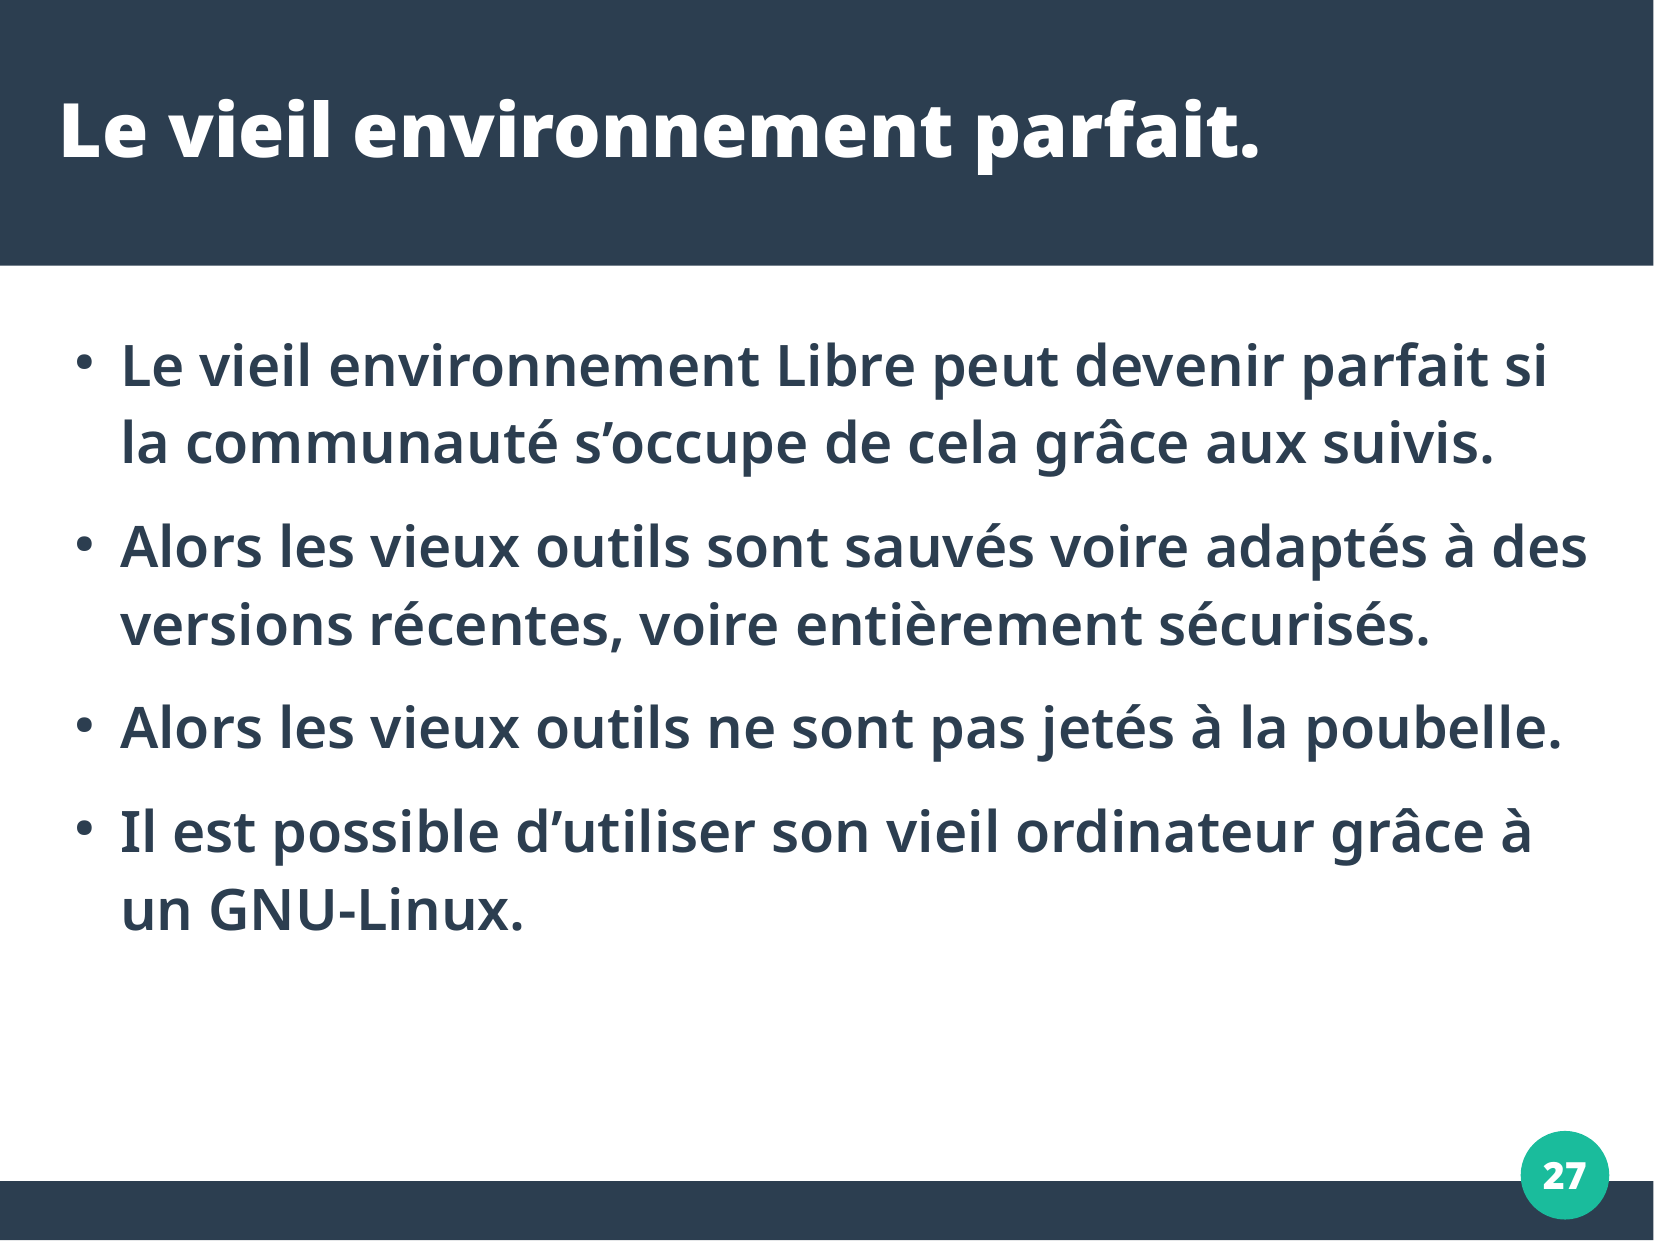

# Le vieil environnement parfait.
Le vieil environnement Libre peut devenir parfait si la communauté s’occupe de cela grâce aux suivis.
Alors les vieux outils sont sauvés voire adaptés à des versions récentes, voire entièrement sécurisés.
Alors les vieux outils ne sont pas jetés à la poubelle.
Il est possible d’utiliser son vieil ordinateur grâce à un GNU-Linux.
27